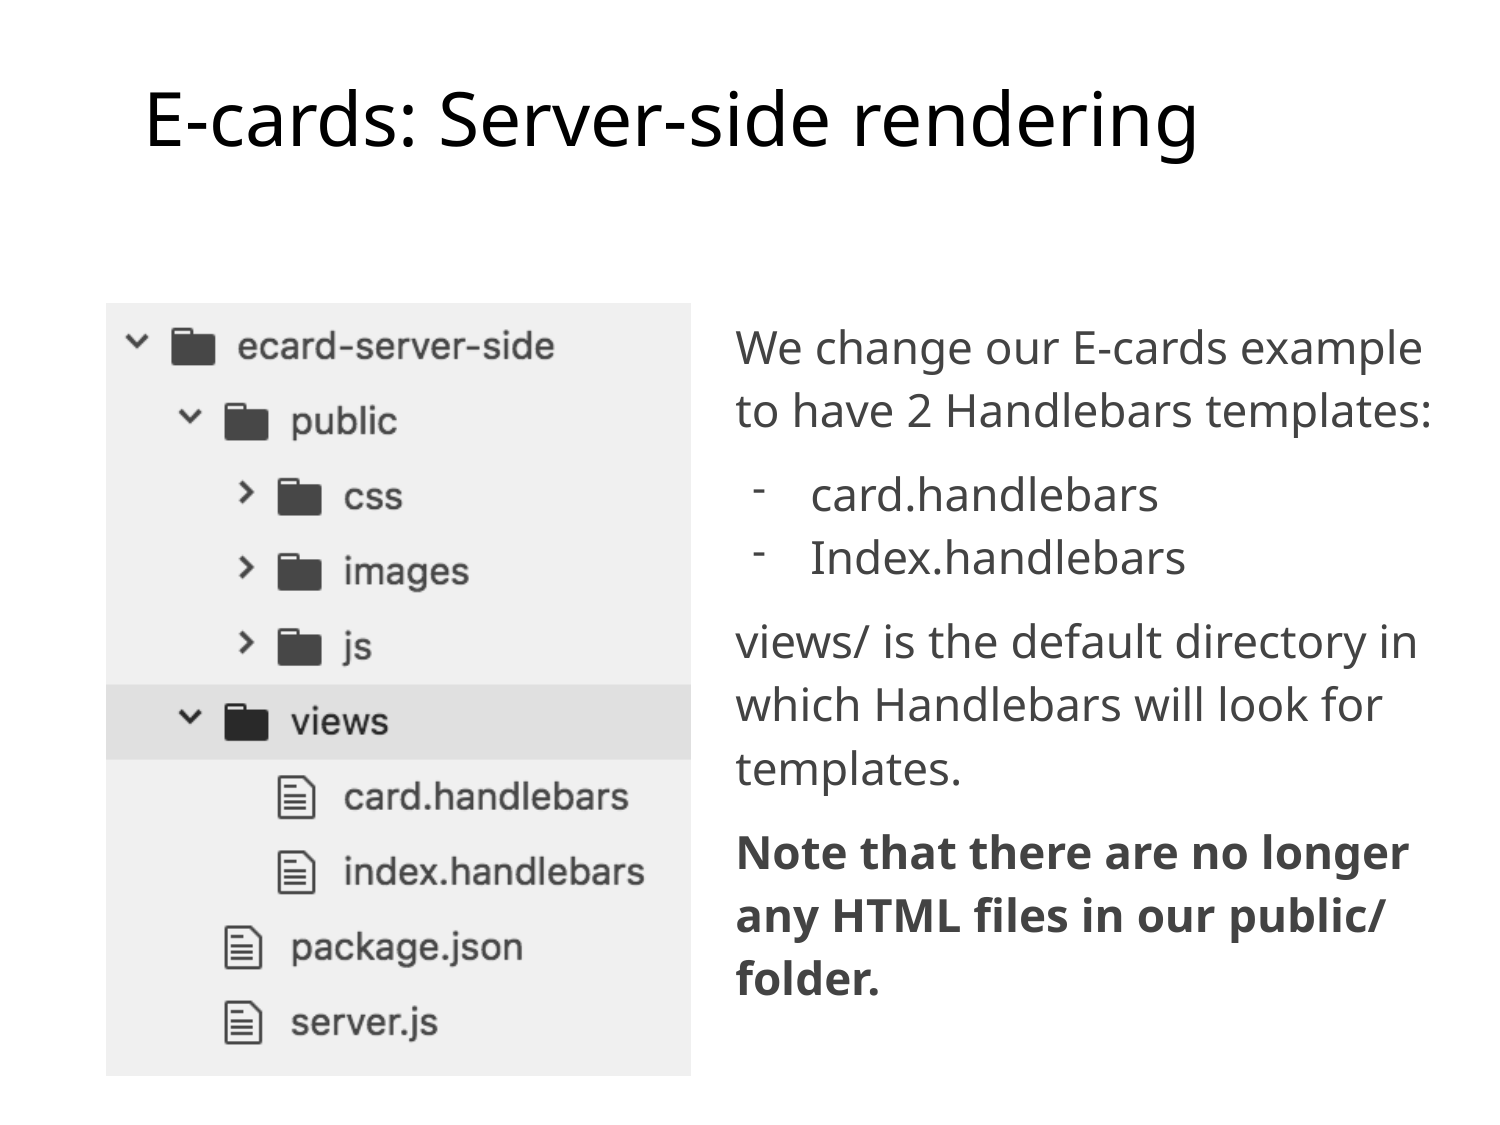

# E-cards: Server-side rendering
We change our E-cards example to have 2 Handlebars templates:
card.handlebars
Index.handlebars
views/ is the default directory in which Handlebars will look for templates.
Note that there are no longer any HTML files in our public/ folder.